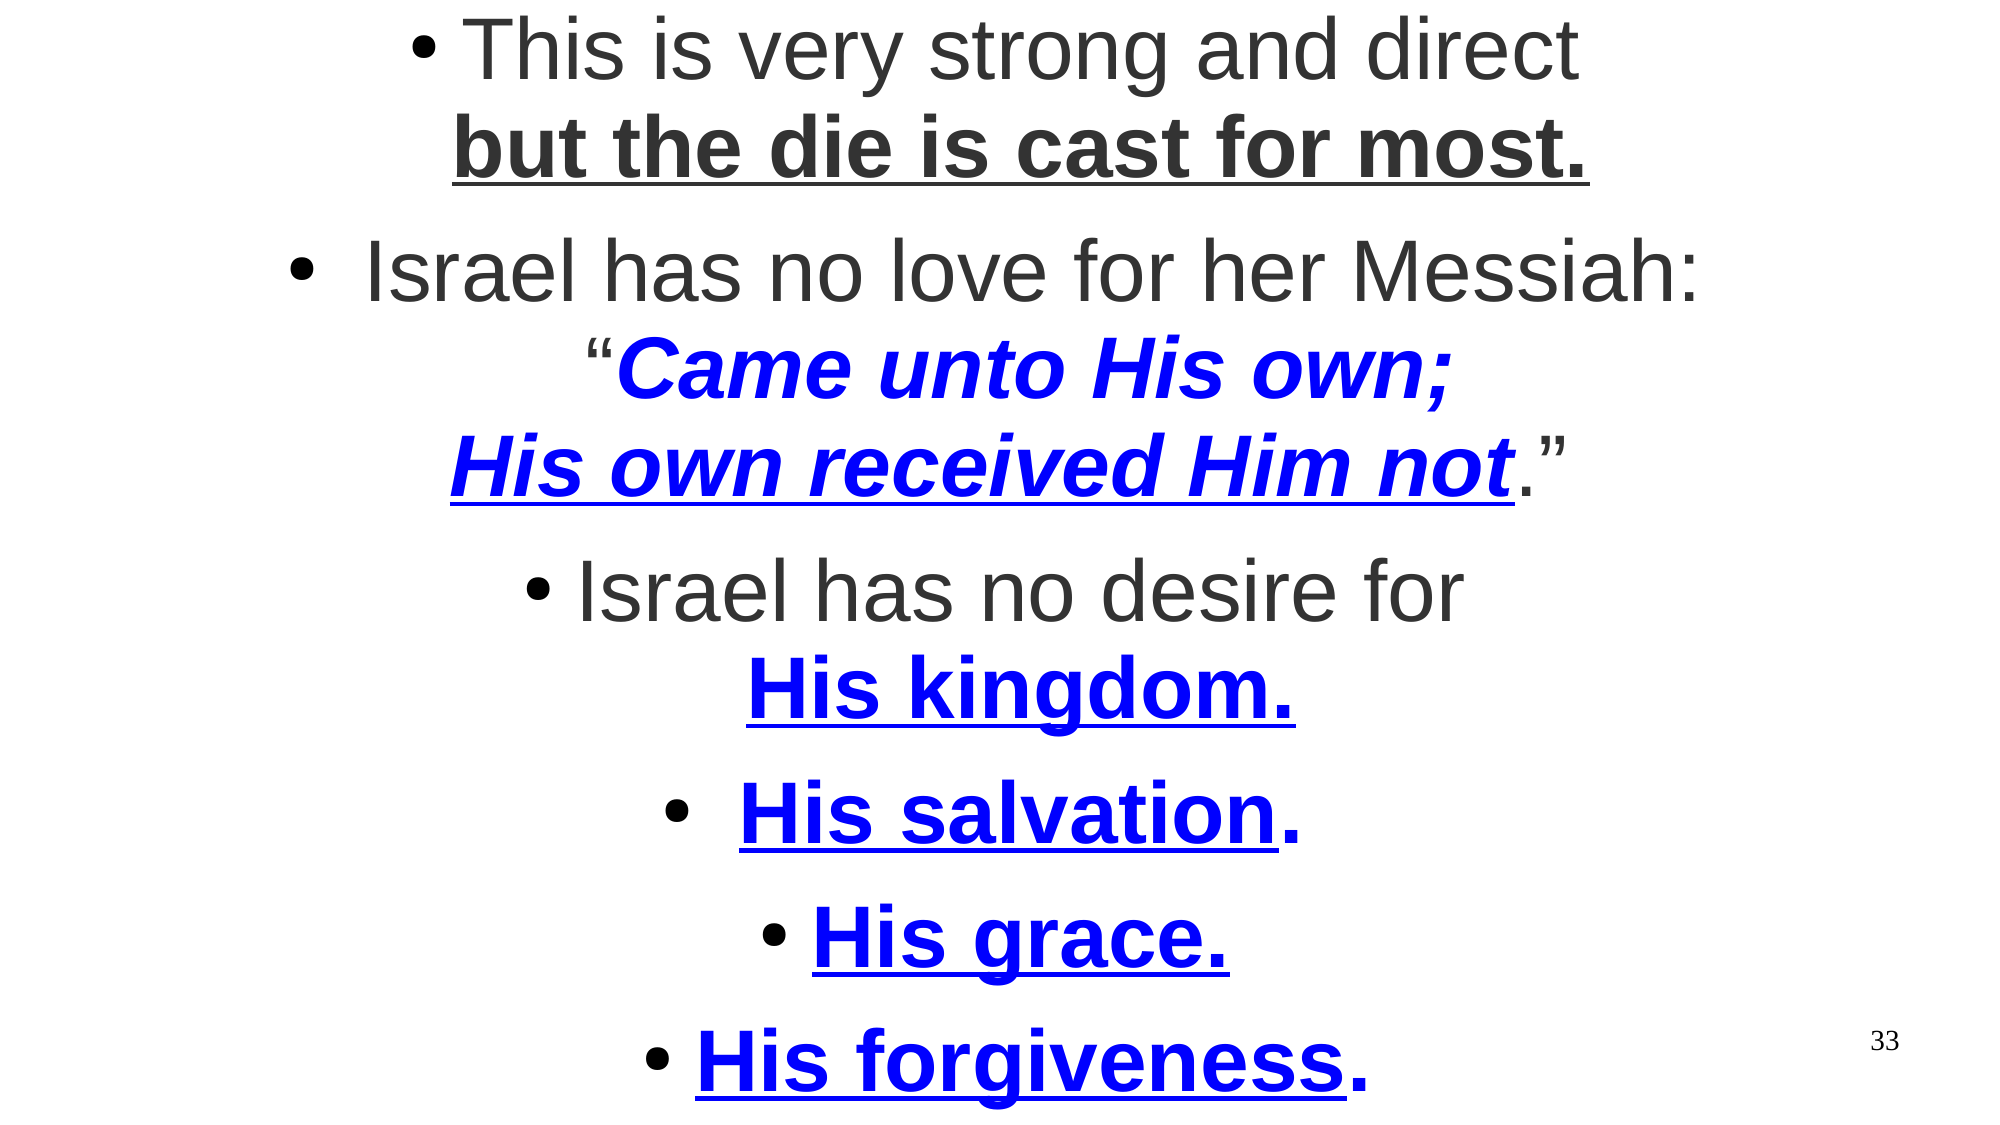

# This is very strong and direct but the die is cast for most.
 Israel has no love for her Messiah:
“Came unto His own;
His own received Him not.”
Israel has no desire for
His kingdom.
 His salvation.
His grace.
His forgiveness.
33